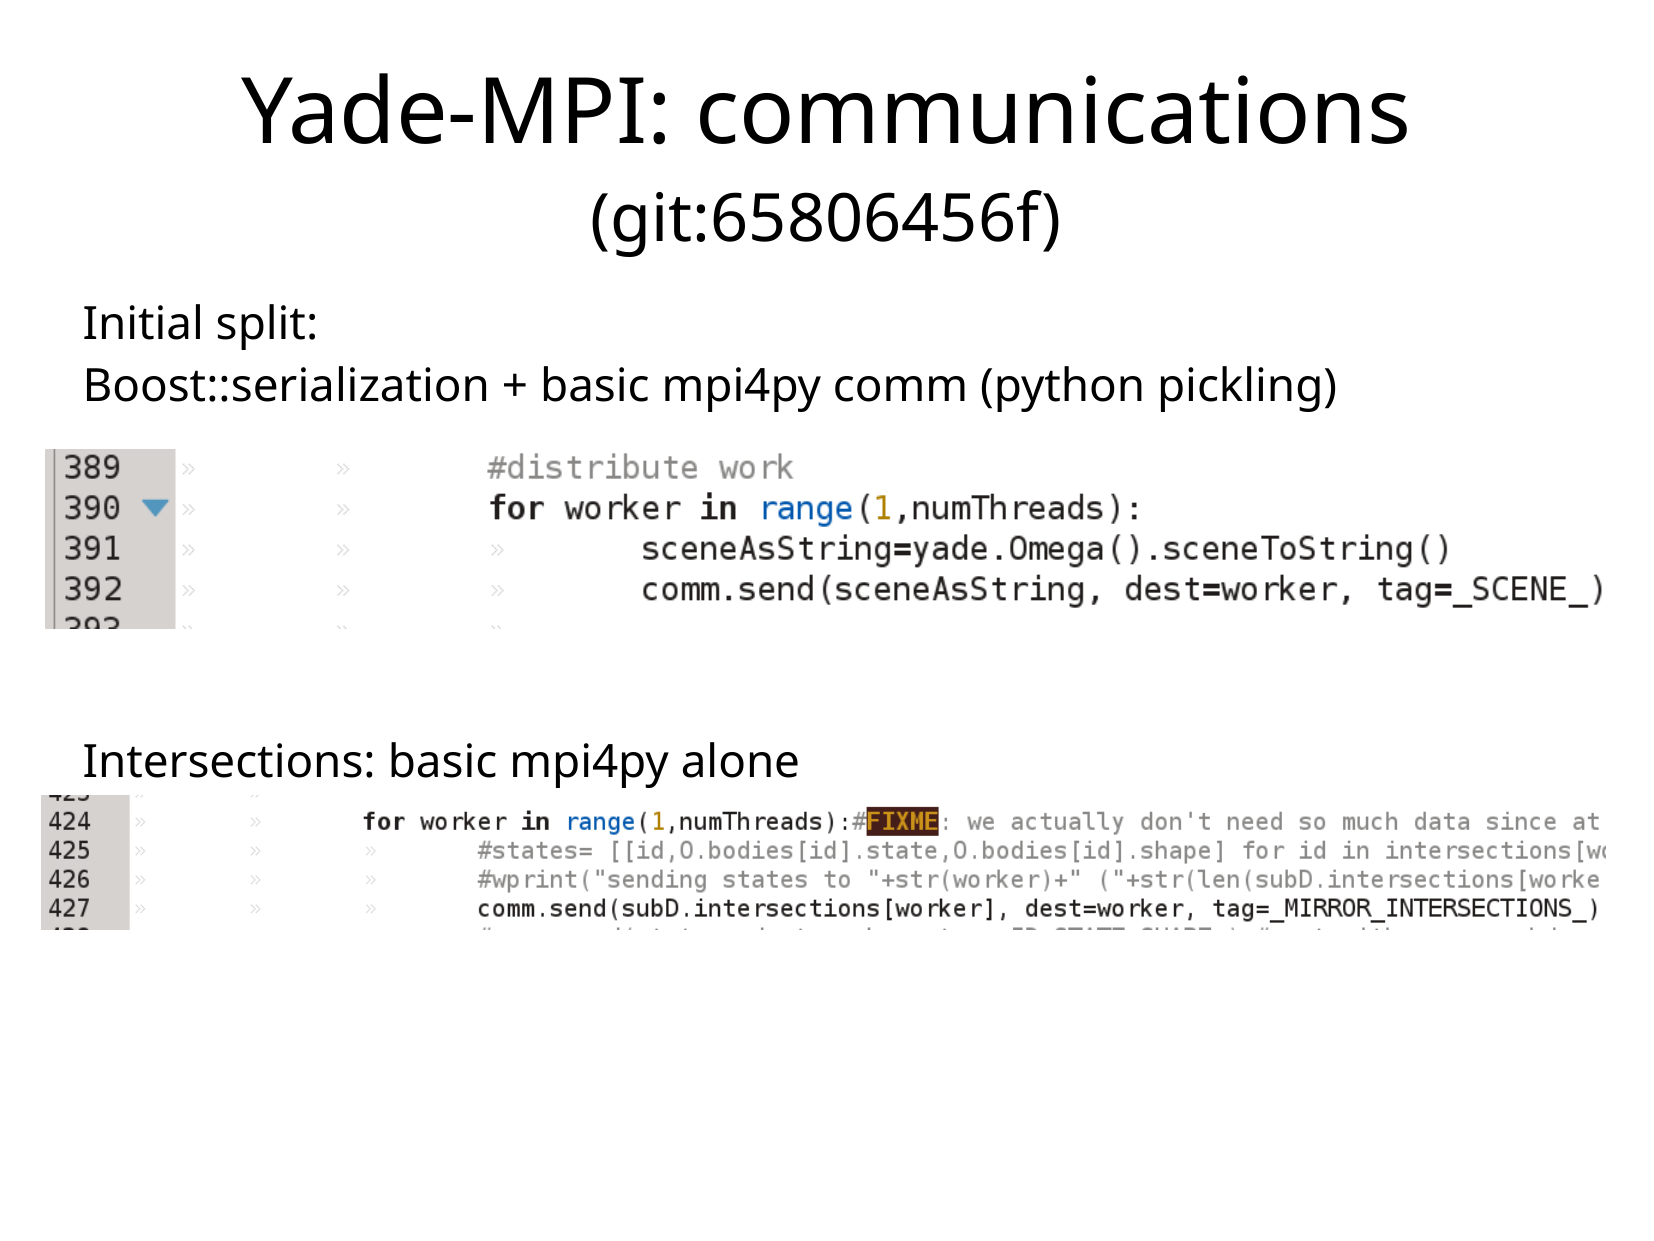

# Yade-MPI: communications (git:65806456f)
Initial split:
Boost::serialization + basic mpi4py comm (python pickling)
Intersections: basic mpi4py alone